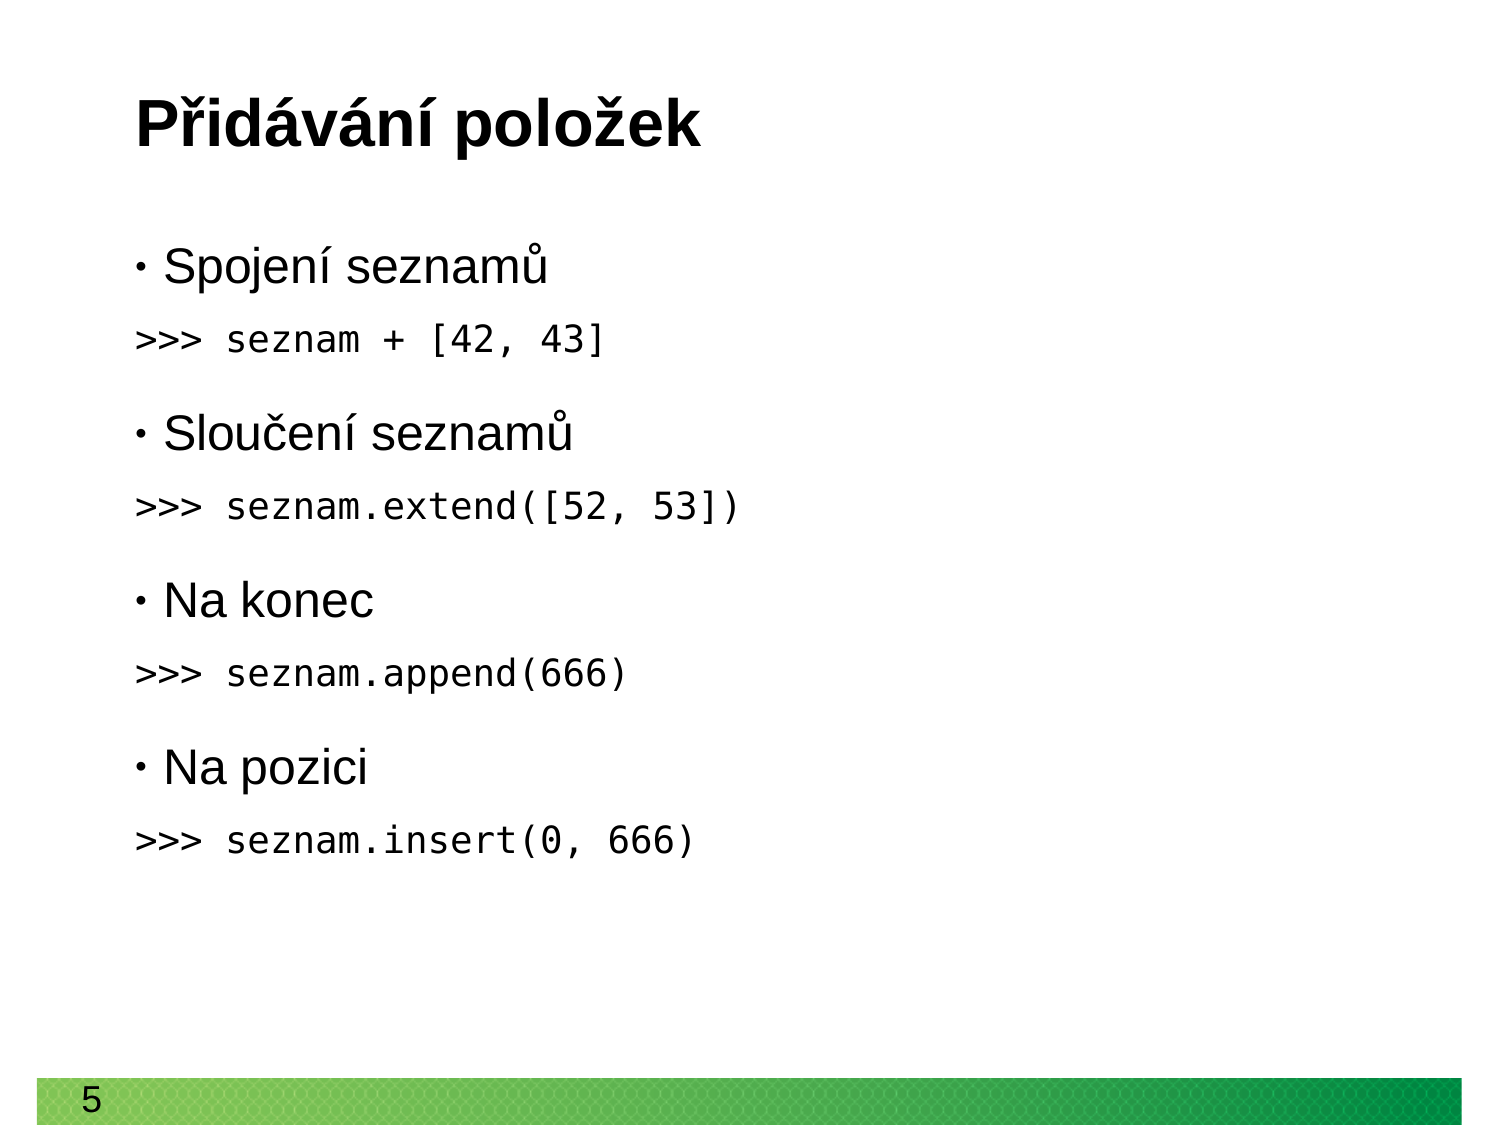

# Přidávání položek
Spojení seznamů
>>> seznam + [42, 43]
Sloučení seznamů
>>> seznam.extend([52, 53])
Na konec
>>> seznam.append(666)
Na pozici
>>> seznam.insert(0, 666)